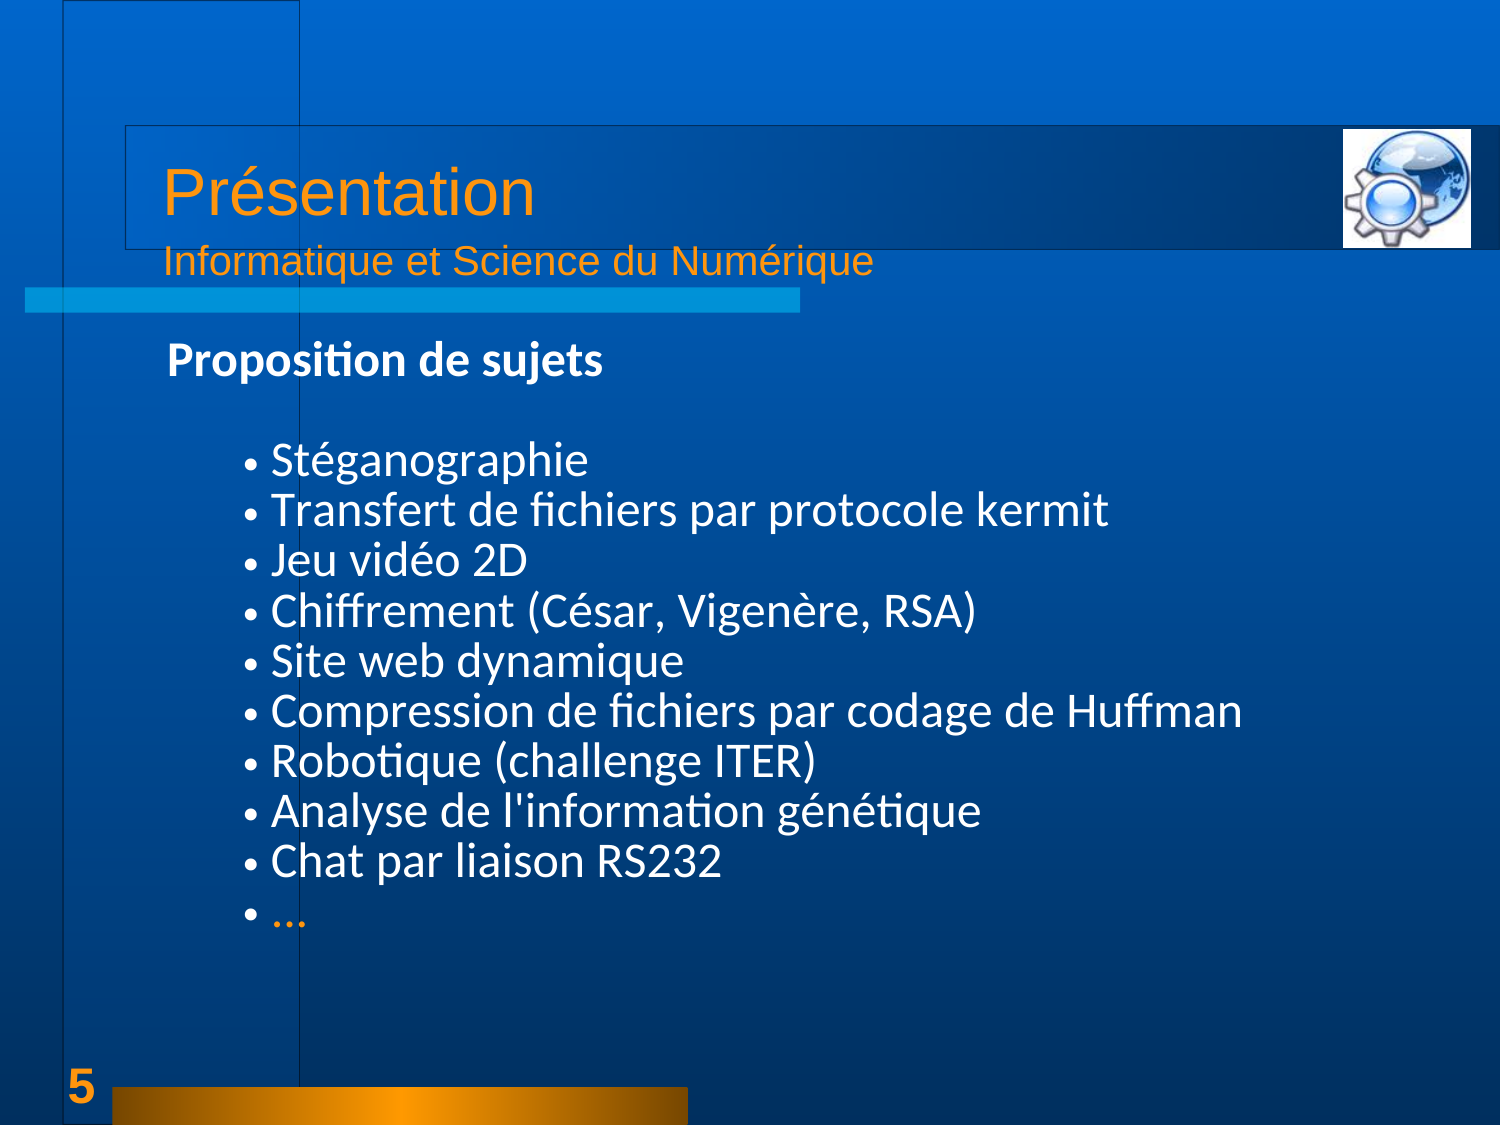

Proposition de sujets
 Stéganographie
 Transfert de fichiers par protocole kermit
 Jeu vidéo 2D
 Chiffrement (César, Vigenère, RSA)
 Site web dynamique
 Compression de fichiers par codage de Huffman
 Robotique (challenge ITER)
 Analyse de l'information génétique
 Chat par liaison RS232
 ...